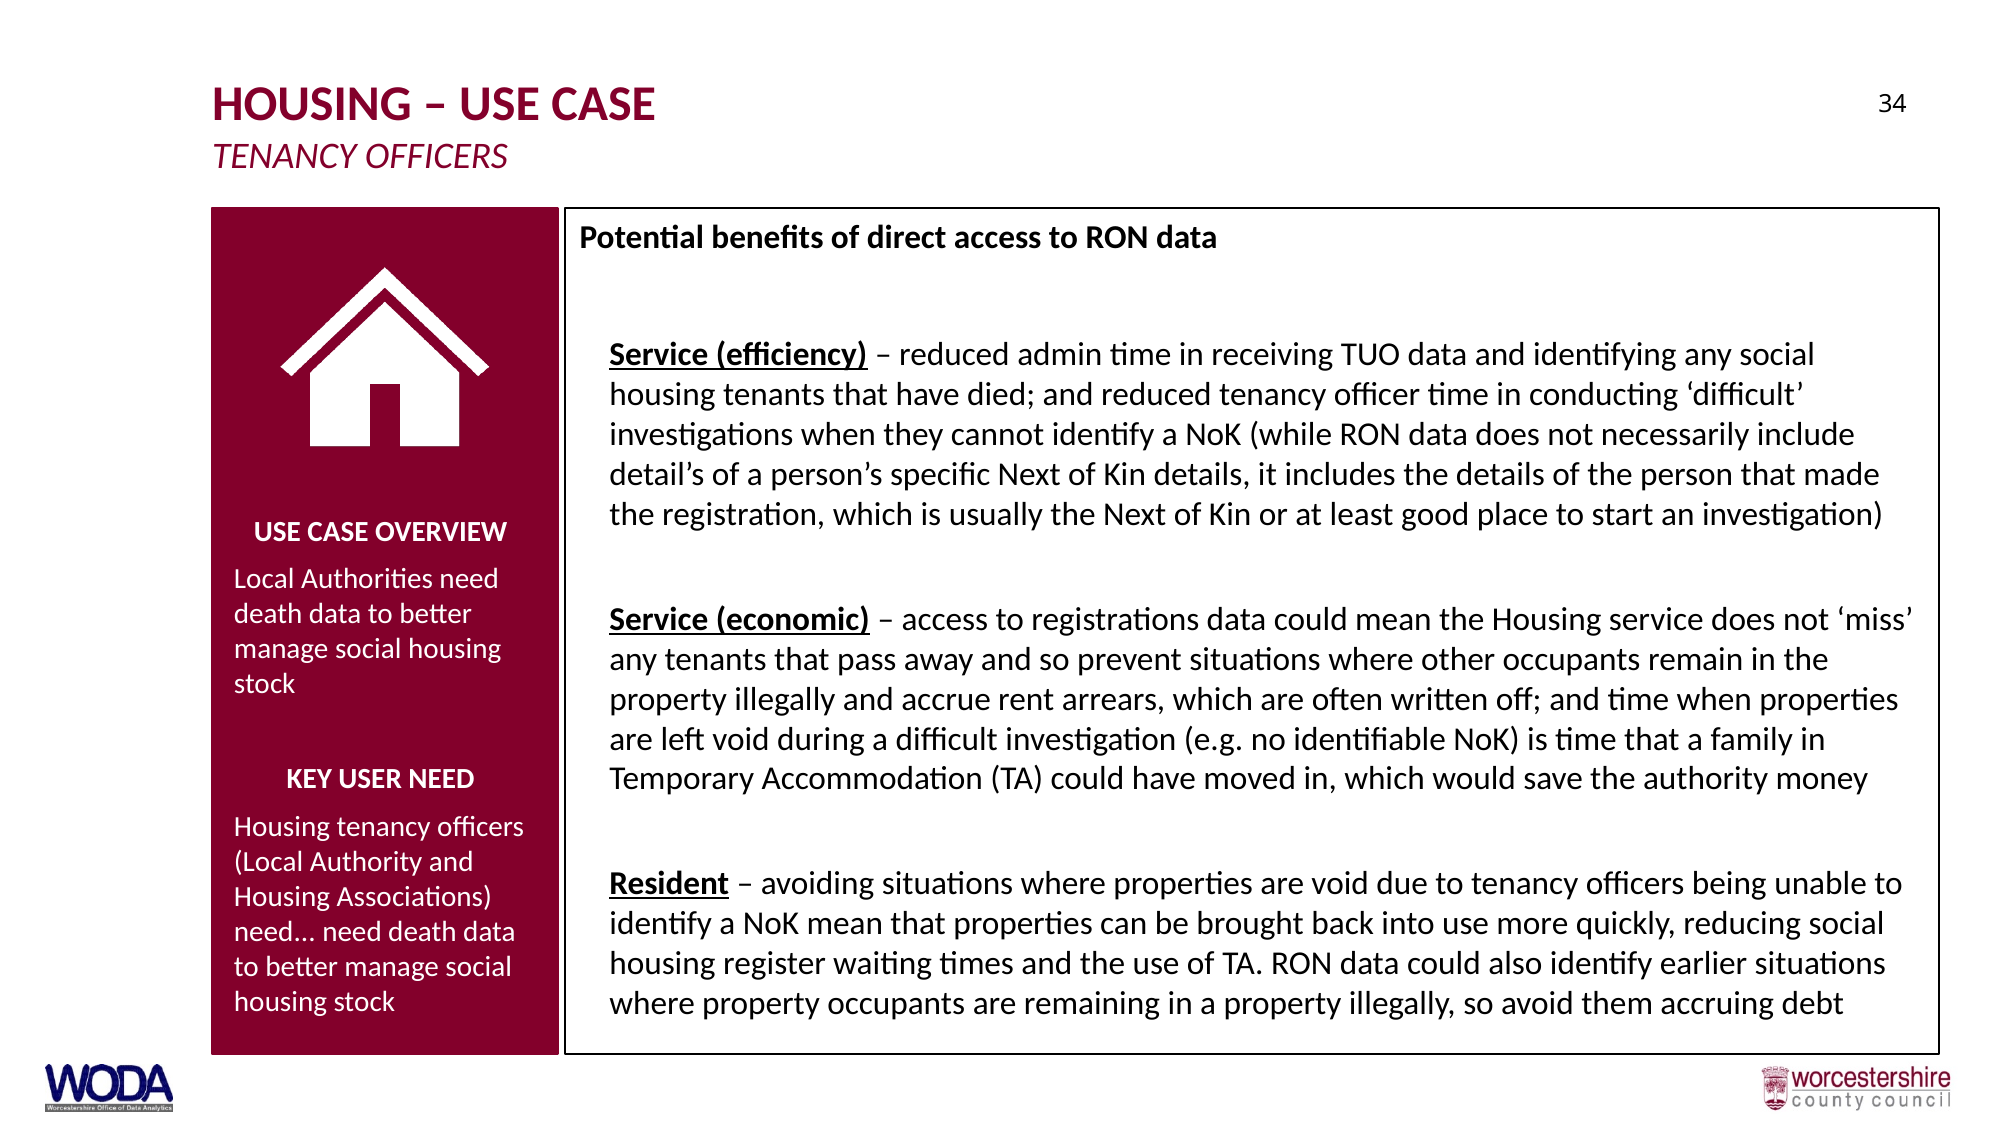

# HOUSING – USE CASE TENANCY OFFICERS
Potential benefits of direct access to RON data
Service (efficiency) – reduced admin time in receiving TUO data and identifying any social housing tenants that have died; and reduced tenancy officer time in conducting ‘difficult’ investigations when they cannot identify a NoK (while RON data does not necessarily include detail’s of a person’s specific Next of Kin details, it includes the details of the person that made the registration, which is usually the Next of Kin or at least good place to start an investigation)
Service (economic) – access to registrations data could mean the Housing service does not ‘miss’ any tenants that pass away and so prevent situations where other occupants remain in the property illegally and accrue rent arrears, which are often written off; and time when properties are left void during a difficult investigation (e.g. no identifiable NoK) is time that a family in Temporary Accommodation (TA) could have moved in, which would save the authority money
Resident – avoiding situations where properties are void due to tenancy officers being unable to identify a NoK mean that properties can be brought back into use more quickly, reducing social housing register waiting times and the use of TA. RON data could also identify earlier situations where property occupants are remaining in a property illegally, so avoid them accruing debt
USE CASE OVERVIEW
Local Authorities need death data to better manage social housing stock
KEY USER NEED
Housing tenancy officers (Local Authority and Housing Associations) need... need death data to better manage social housing stock